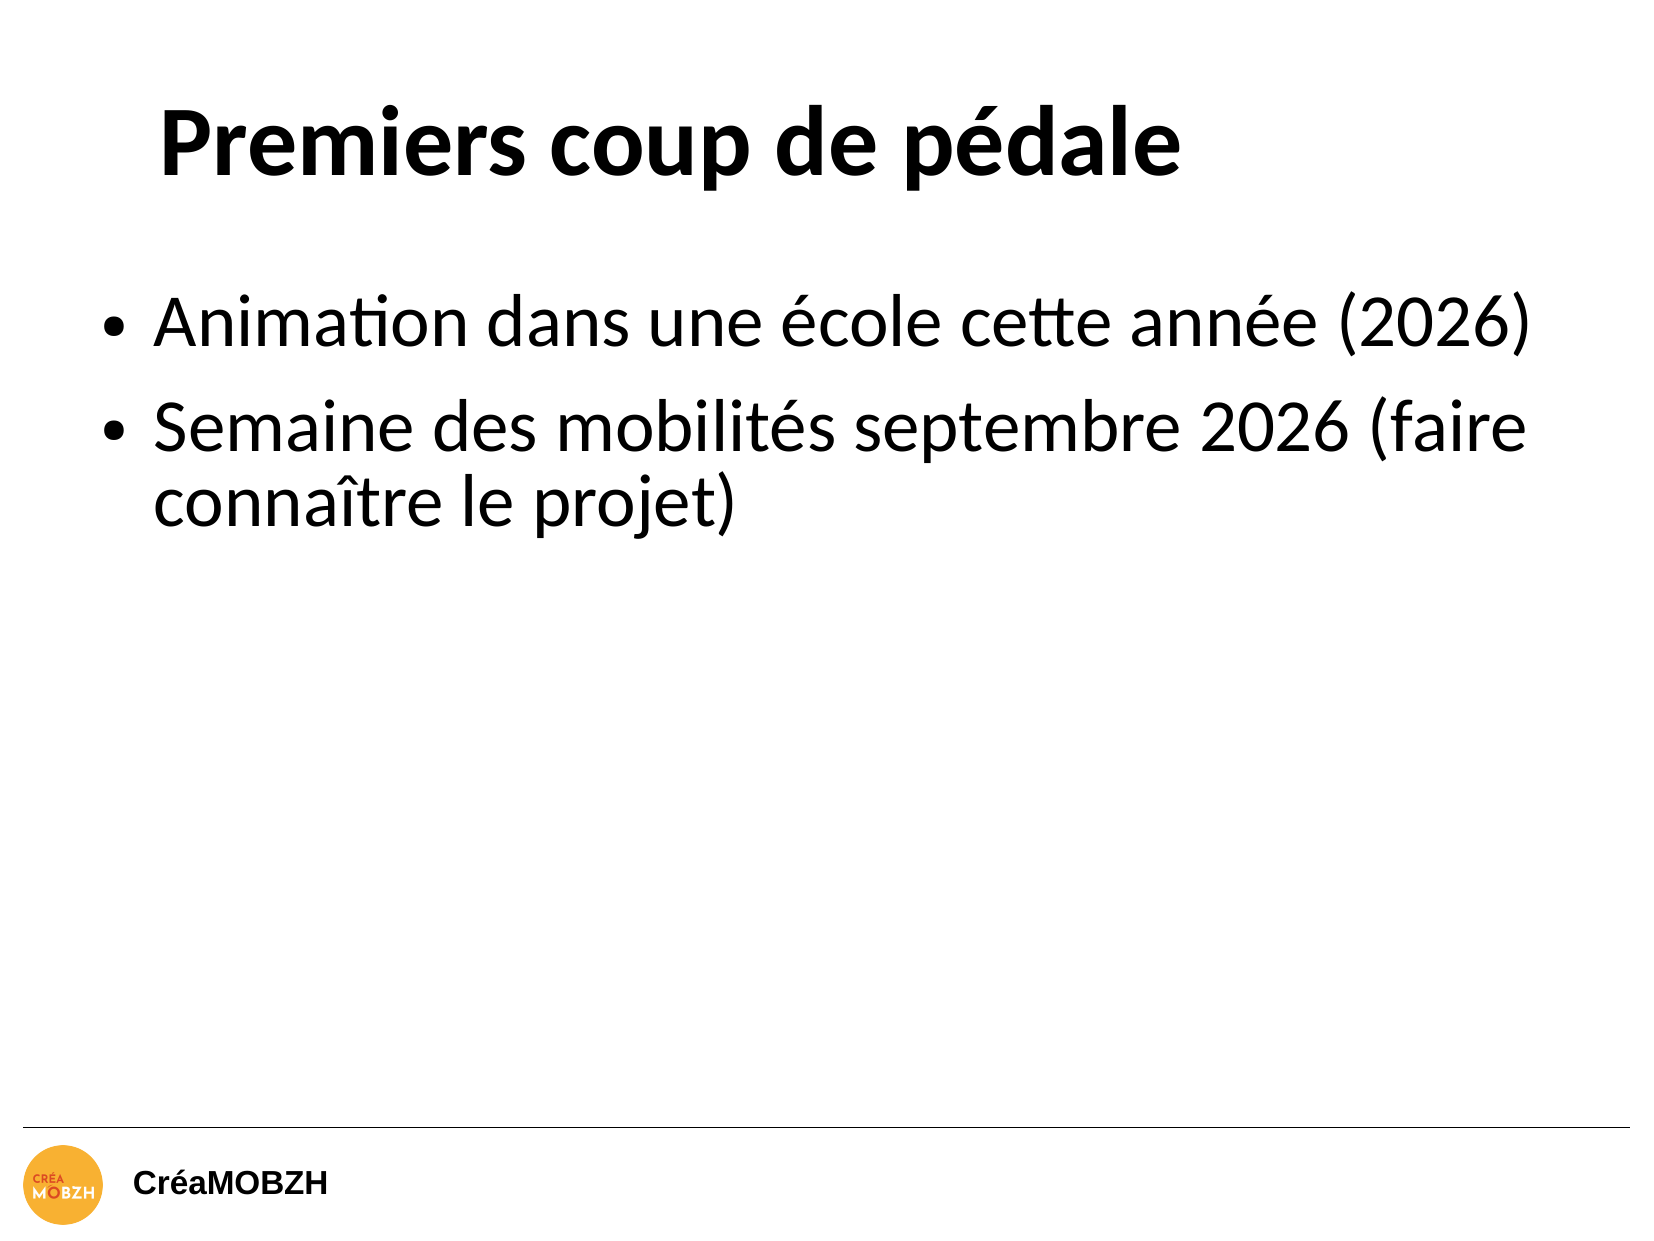

# Premiers coup de pédale
Animation dans une école cette année (2026)
Semaine des mobilités septembre 2026 (faire connaître le projet)
CréaMOBZH